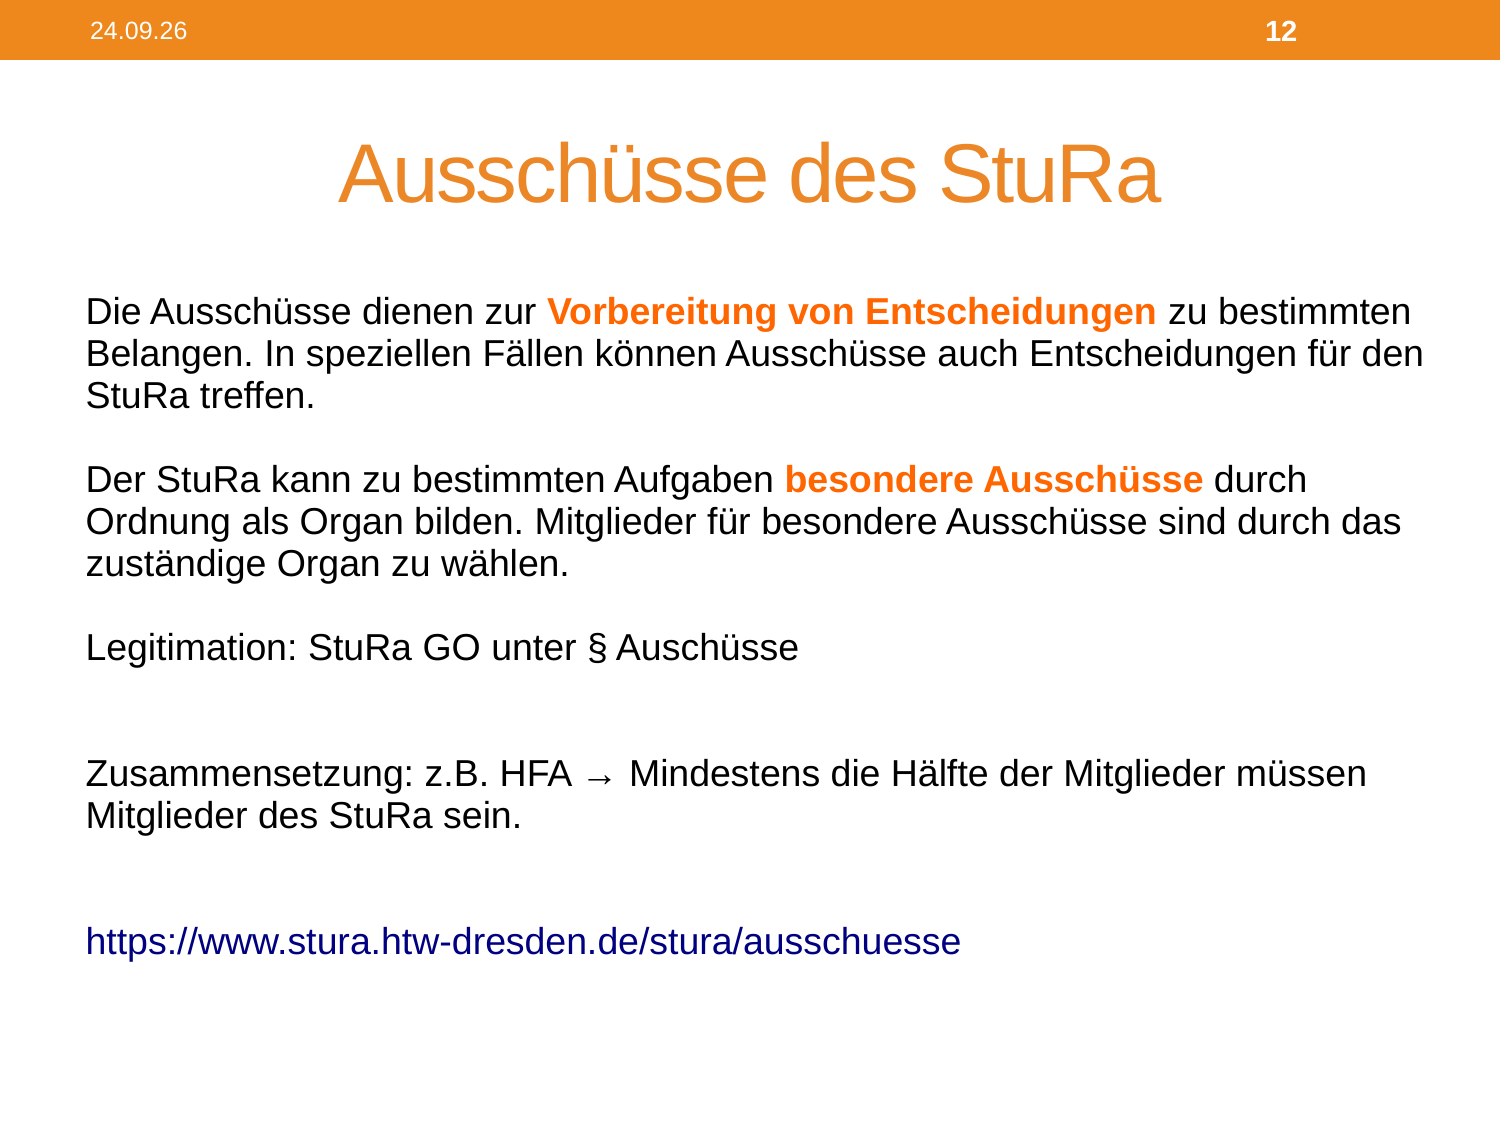

# Ausschüsse des StuRa
Die Ausschüsse dienen zur Vorbereitung von Entscheidungen zu bestimmten Belangen. In speziellen Fällen können Ausschüsse auch Entscheidungen für den StuRa treffen.
Der StuRa kann zu bestimmten Aufgaben besondere Ausschüsse durch Ordnung als Organ bilden. Mitglieder für besondere Ausschüsse sind durch das zuständige Organ zu wählen.
Legitimation: StuRa GO unter § Auschüsse
Zusammensetzung: z.B. HFA → Mindestens die Hälfte der Mitglieder müssen Mitglieder des StuRa sein.
https://www.stura.htw-dresden.de/stura/ausschuesse